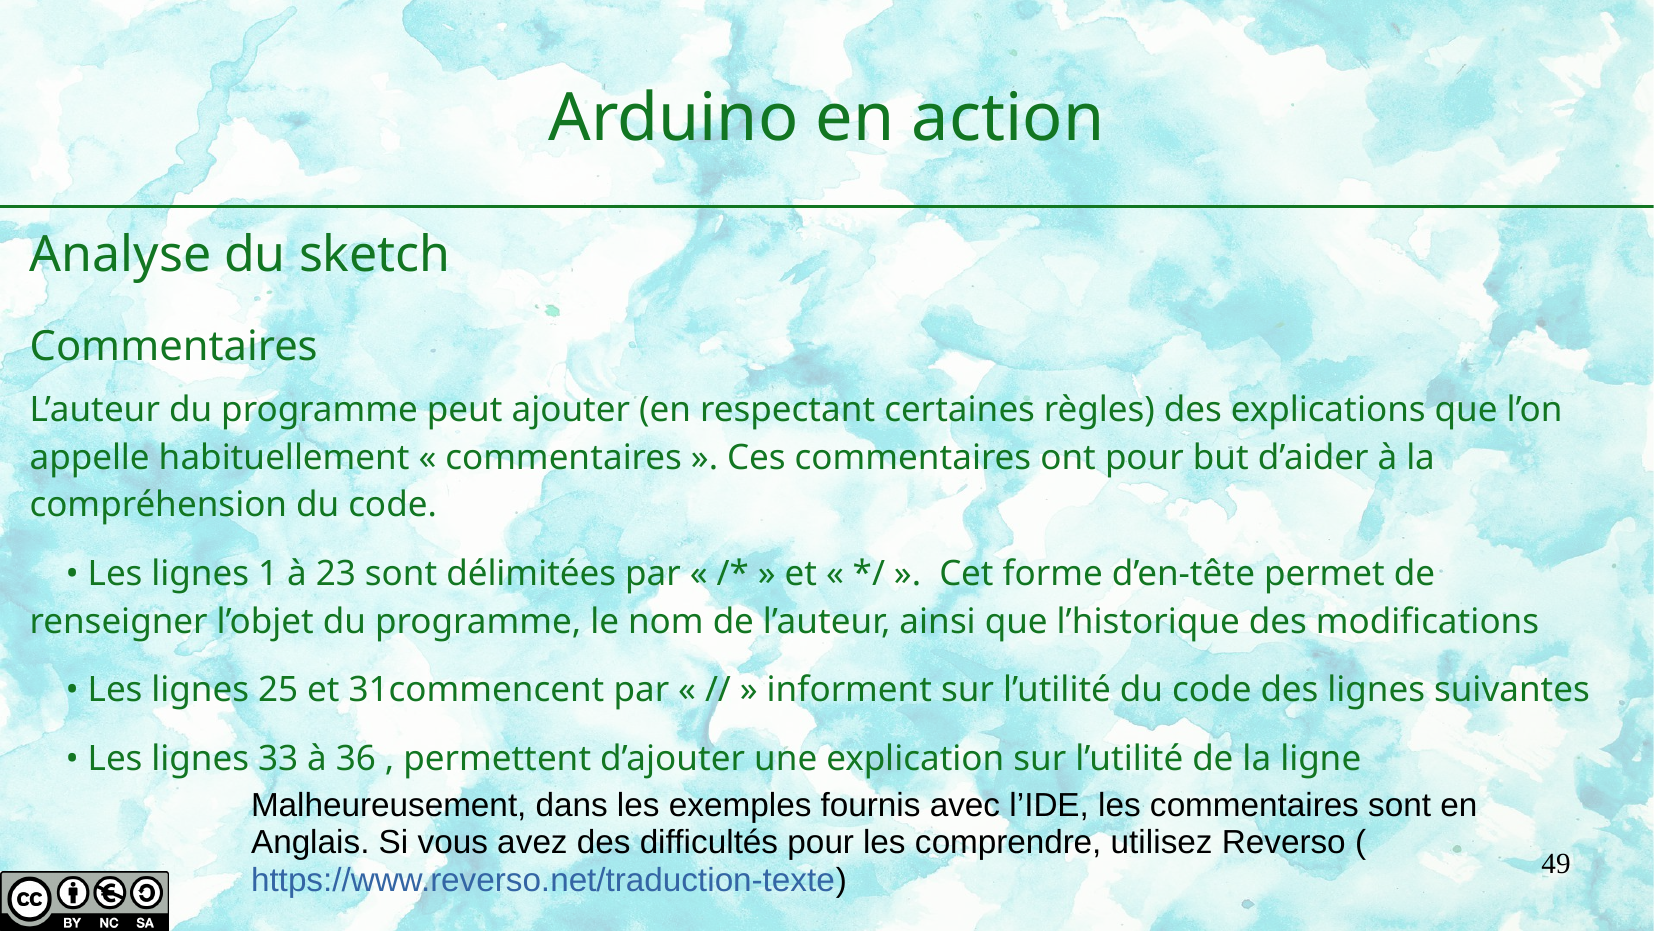

# Arduino en action
Analyse du sketch
Commentaires
L’auteur du programme peut ajouter (en respectant certaines règles) des explications que l’on appelle habituellement « commentaires ». Ces commentaires ont pour but d’aider à la compréhension du code.
 • Les lignes 1 à 23 sont délimitées par « /* » et « */ ». Cet forme d’en-tête permet de renseigner l’objet du programme, le nom de l’auteur, ainsi que l’historique des modifications
 • Les lignes 25 et 31commencent par « // » informent sur l’utilité du code des lignes suivantes
 • Les lignes 33 à 36 , permettent d’ajouter une explication sur l’utilité de la ligne
Malheureusement, dans les exemples fournis avec l’IDE, les commentaires sont en Anglais. Si vous avez des difficultés pour les comprendre, utilisez Reverso (https://www.reverso.net/traduction-texte)
49